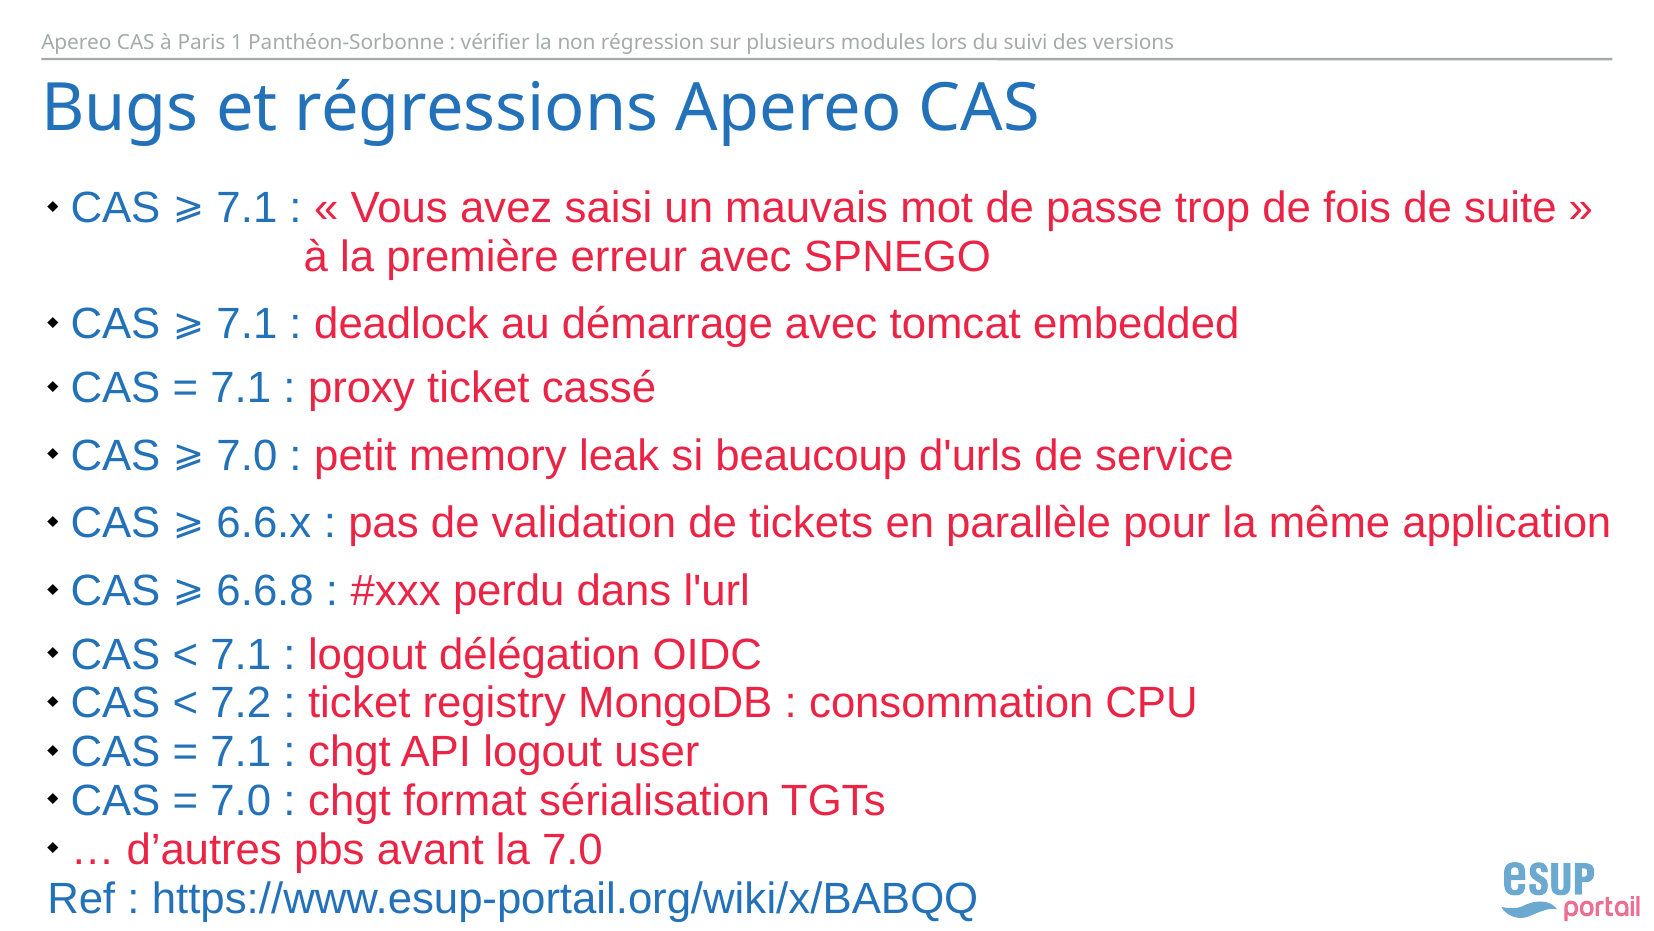

Apereo CAS à Paris 1 Panthéon-Sorbonne : vérifier la non régression sur plusieurs modules lors du suivi des versions
Bugs et régressions Apereo CAS
 CAS ⩾ 7.1 : « Vous avez saisi un mauvais mot de passe trop de fois de suite »
 à la première erreur avec SPNEGO
 CAS ⩾ 7.1 : deadlock au démarrage avec tomcat embedded
 CAS = 7.1 : proxy ticket cassé
 CAS ⩾ 7.0 : petit memory leak si beaucoup d'urls de service
 CAS ⩾ 6.6.x : pas de validation de tickets en parallèle pour la même application
 CAS ⩾ 6.6.8 : #xxx perdu dans l'url
 CAS < 7.1 : logout délégation OIDC
 CAS < 7.2 : ticket registry MongoDB : consommation CPU
 CAS = 7.1 : chgt API logout user
 CAS = 7.0 : chgt format sérialisation TGTs
 … d’autres pbs avant la 7.0
Ref : https://www.esup-portail.org/wiki/x/BABQQ